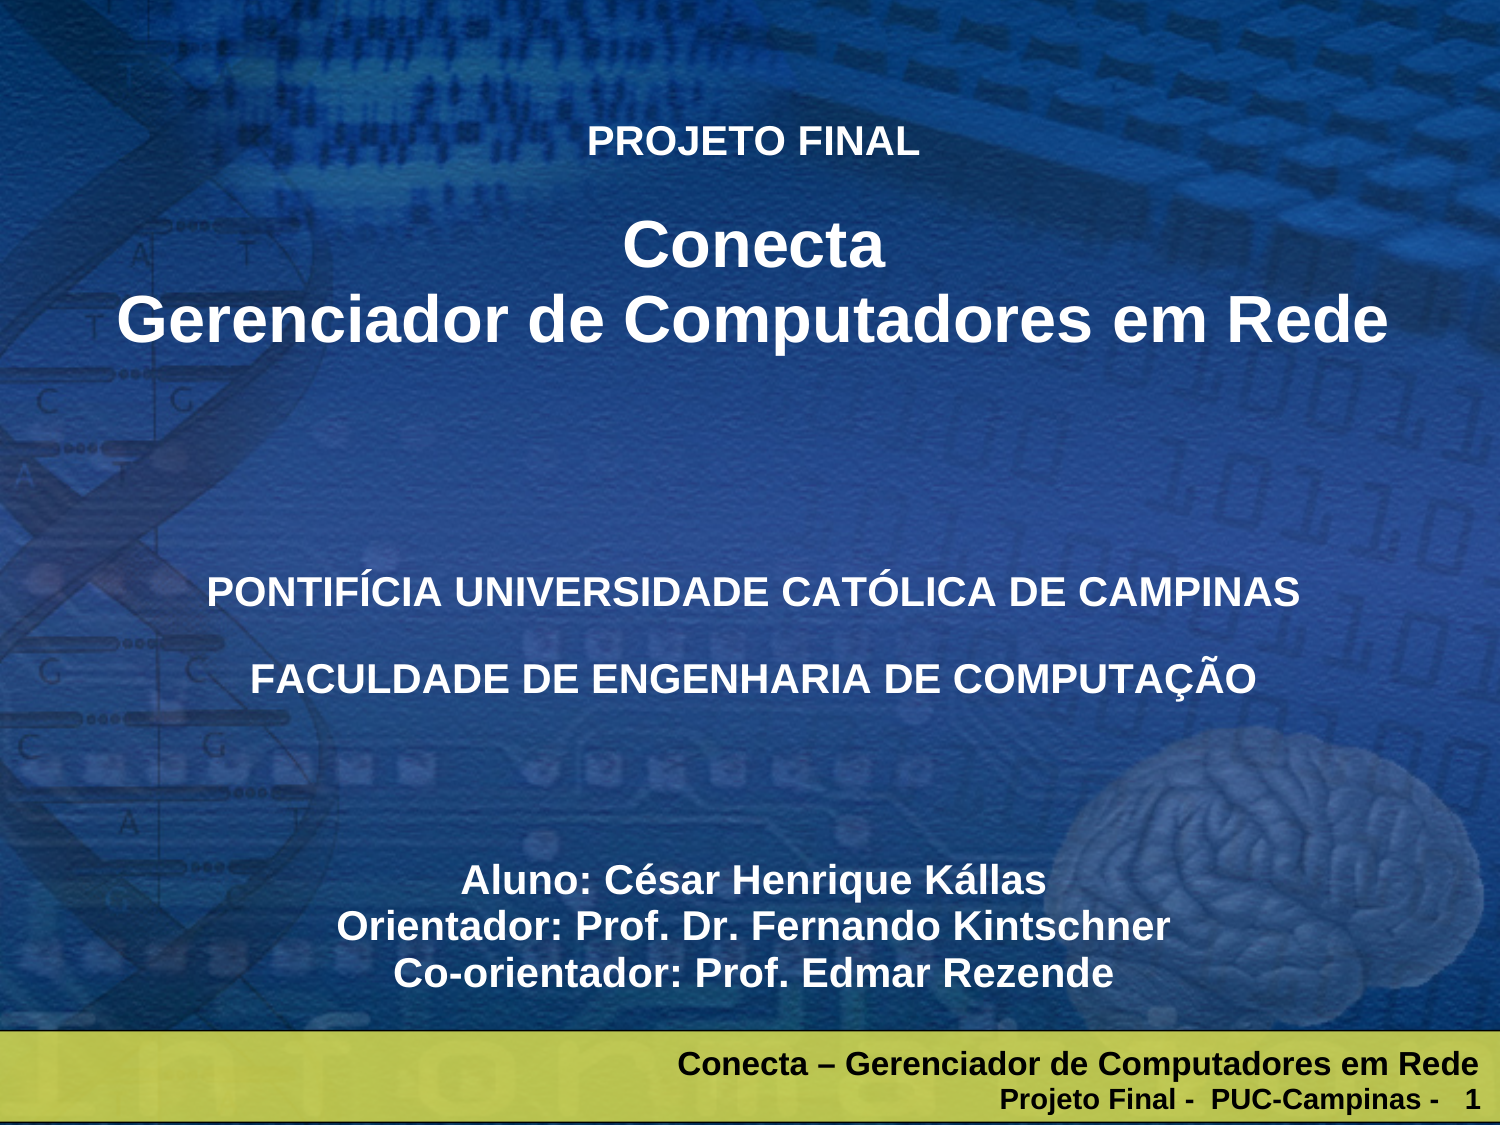

PROJETO FINAL
Conecta
Gerenciador de Computadores em Rede
PONTIFÍCIA UNIVERSIDADE CATÓLICA DE CAMPINAS
FACULDADE DE ENGENHARIA DE COMPUTAÇÃO
Aluno: César Henrique Kállas
Orientador: Prof. Dr. Fernando Kintschner
Co-orientador: Prof. Edmar Rezende